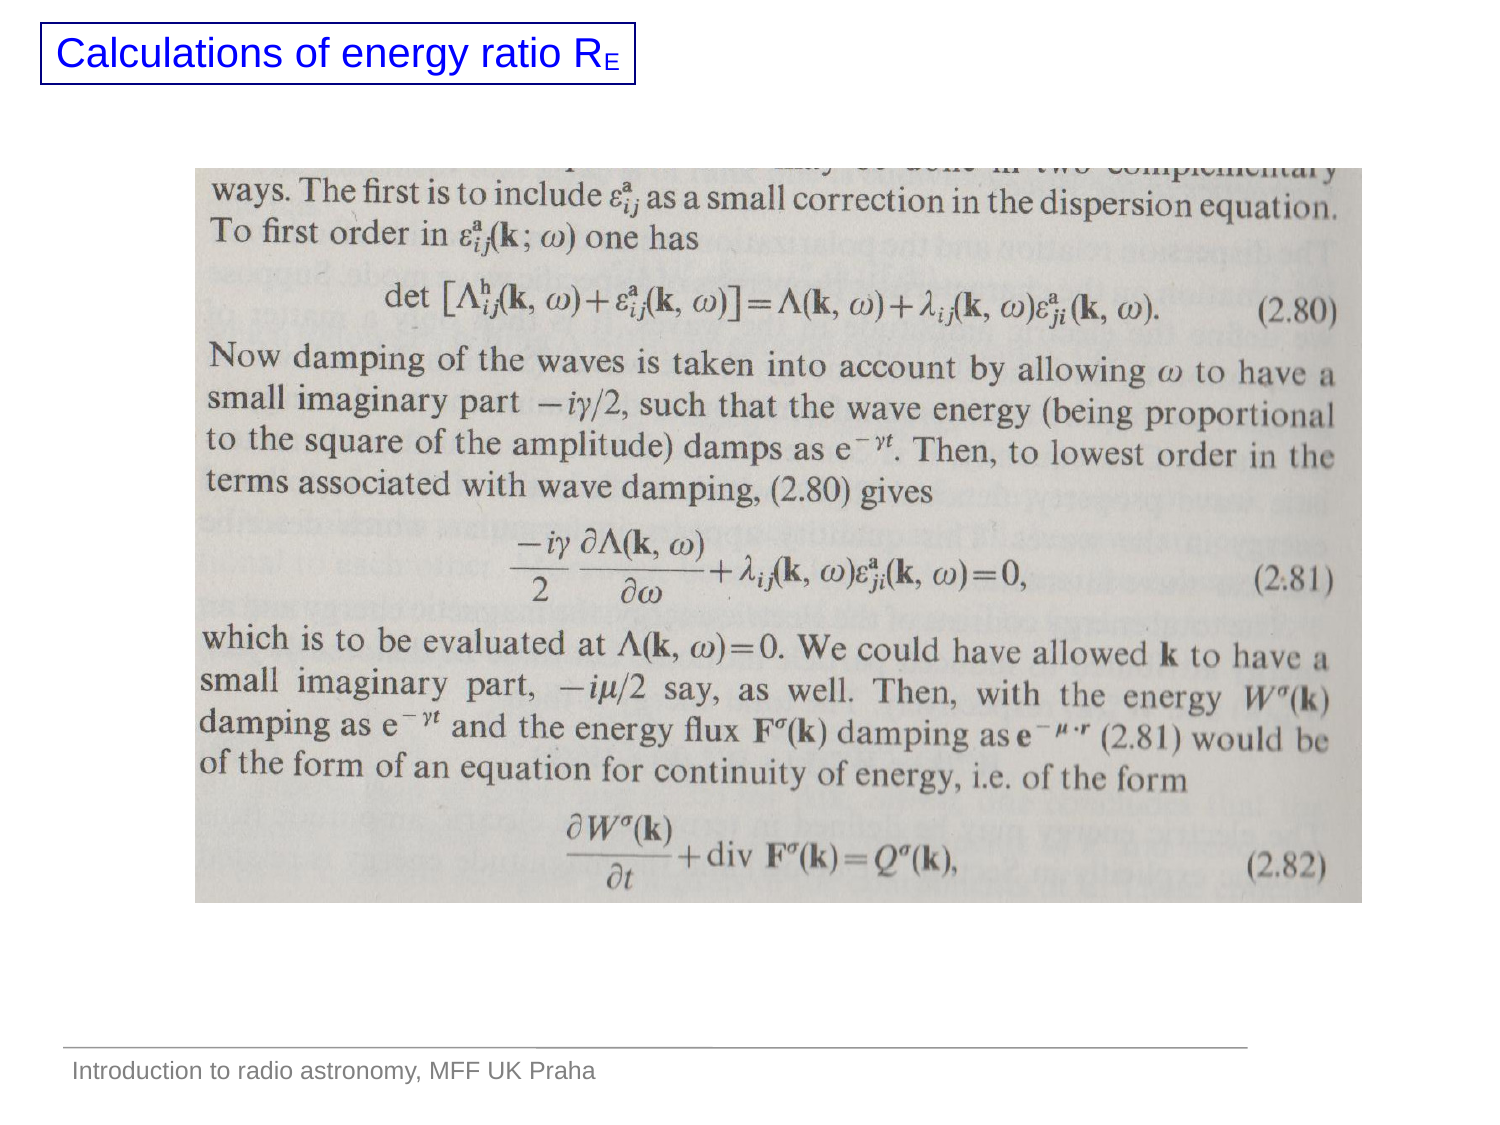

Calculations of energy ratio RE
Introduction to radio astronomy